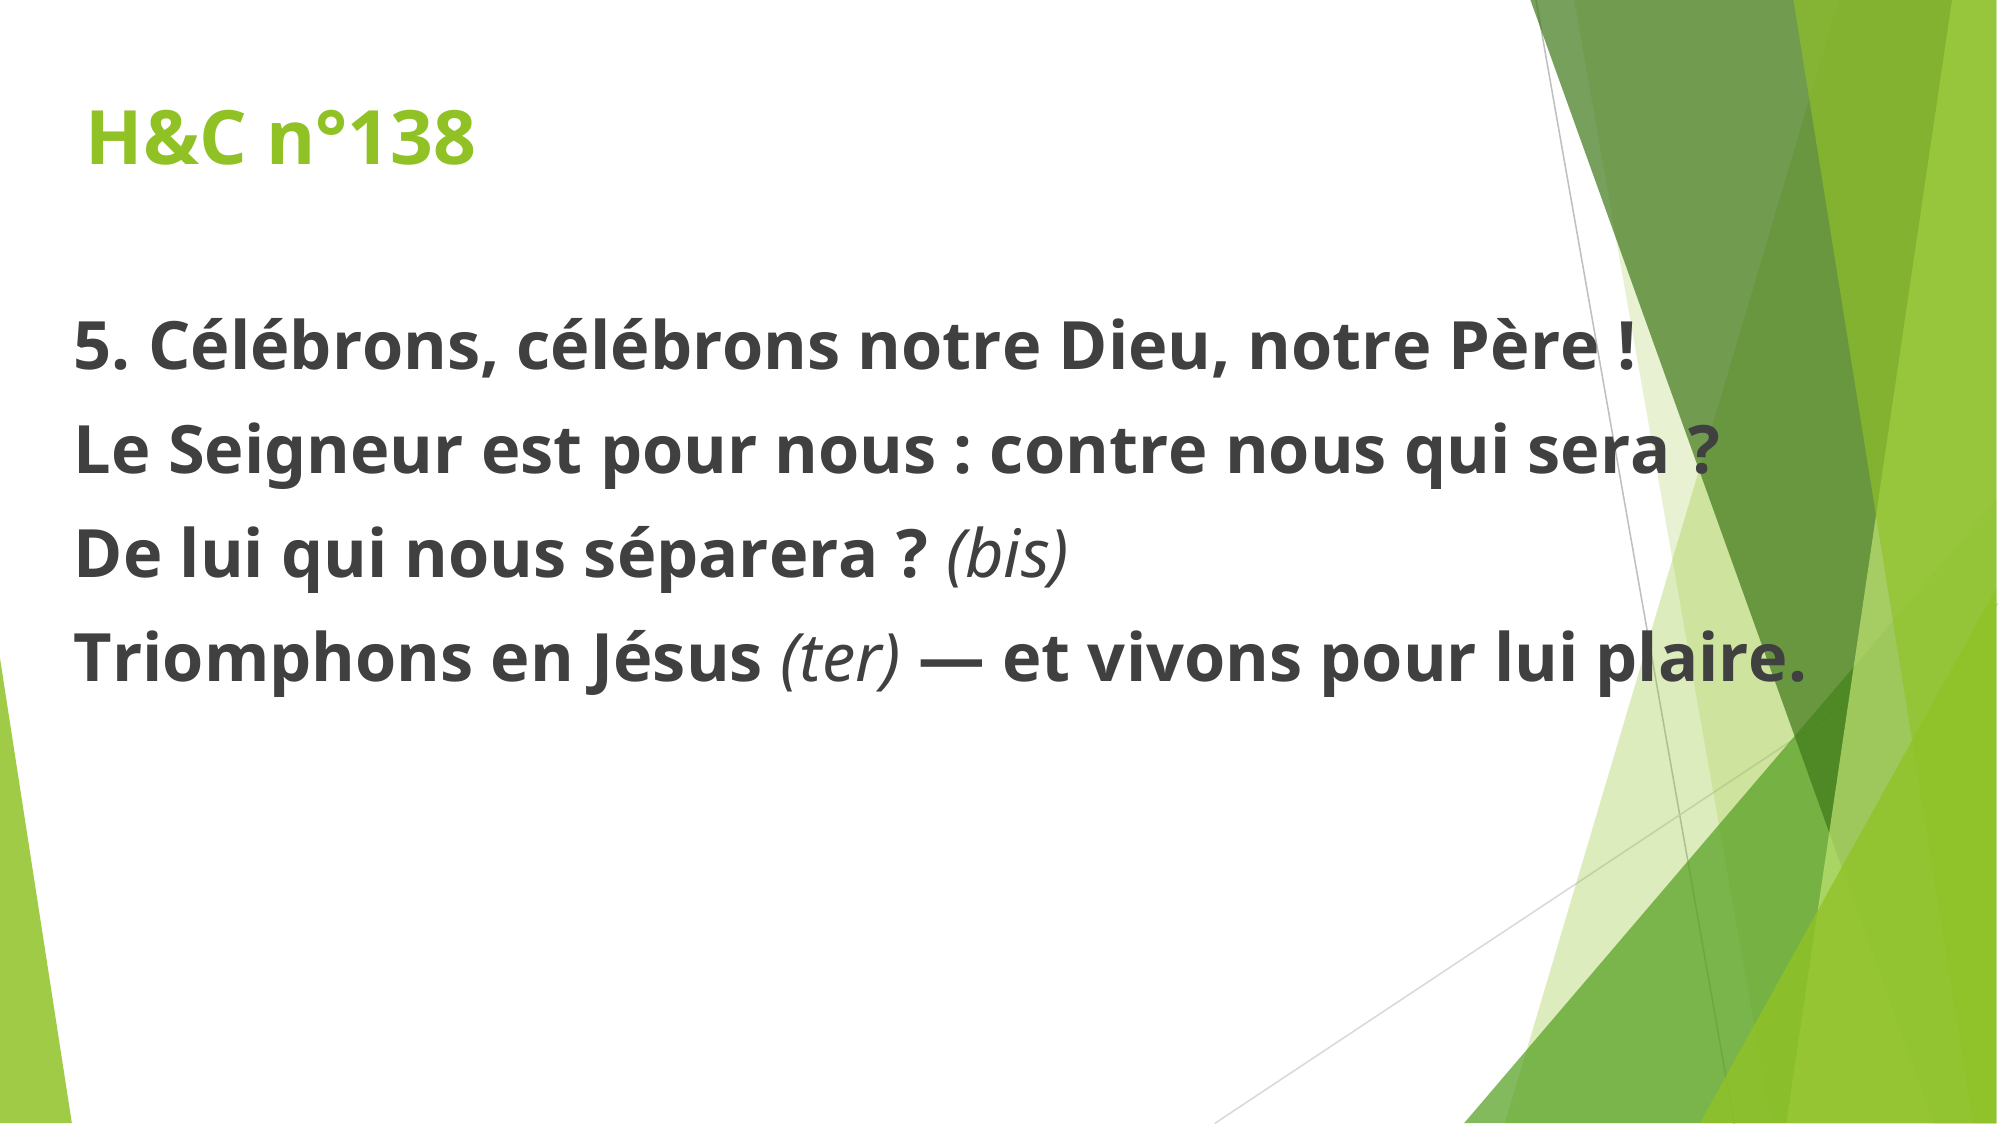

H&C n°138
5. Célébrons, célébrons notre Dieu, notre Père !
Le Seigneur est pour nous : contre nous qui sera ?
De lui qui nous séparera ? (bis)
Triomphons en Jésus (ter) — et vivons pour lui plaire.